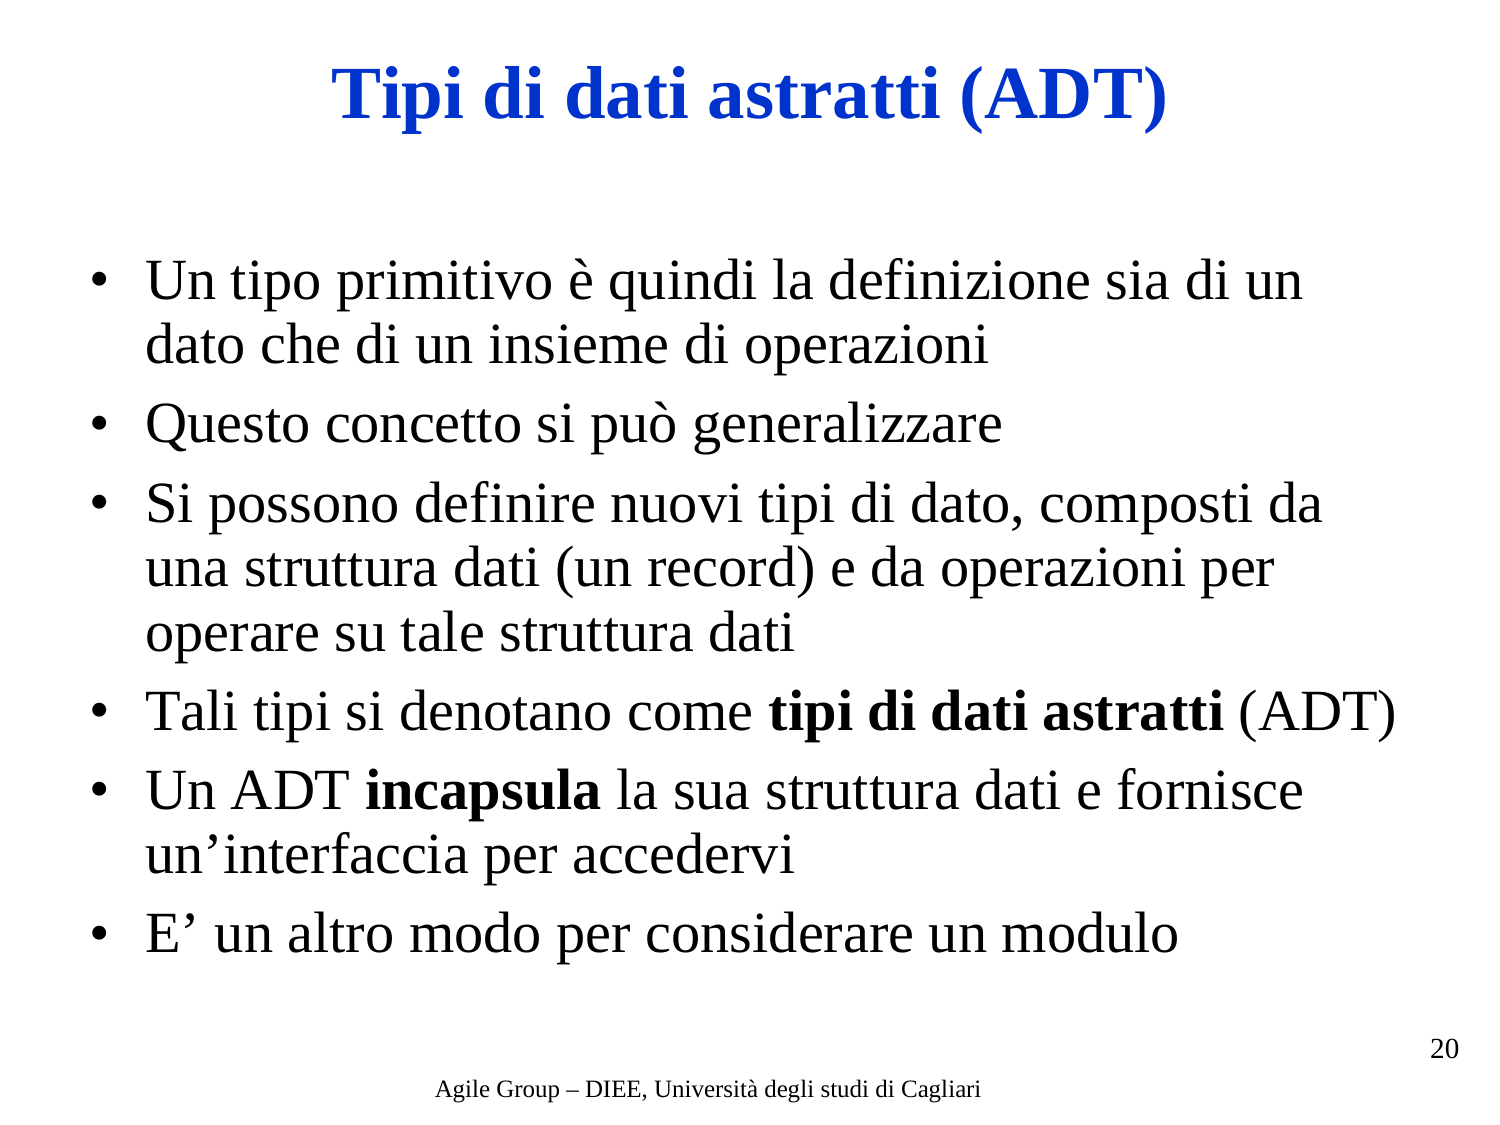

# Tipi di dati astratti (ADT)
Un tipo primitivo è quindi la definizione sia di un dato che di un insieme di operazioni
Questo concetto si può generalizzare
Si possono definire nuovi tipi di dato, composti da una struttura dati (un record) e da operazioni per operare su tale struttura dati
Tali tipi si denotano come tipi di dati astratti (ADT)
Un ADT incapsula la sua struttura dati e fornisce un’interfaccia per accedervi
E’ un altro modo per considerare un modulo
20